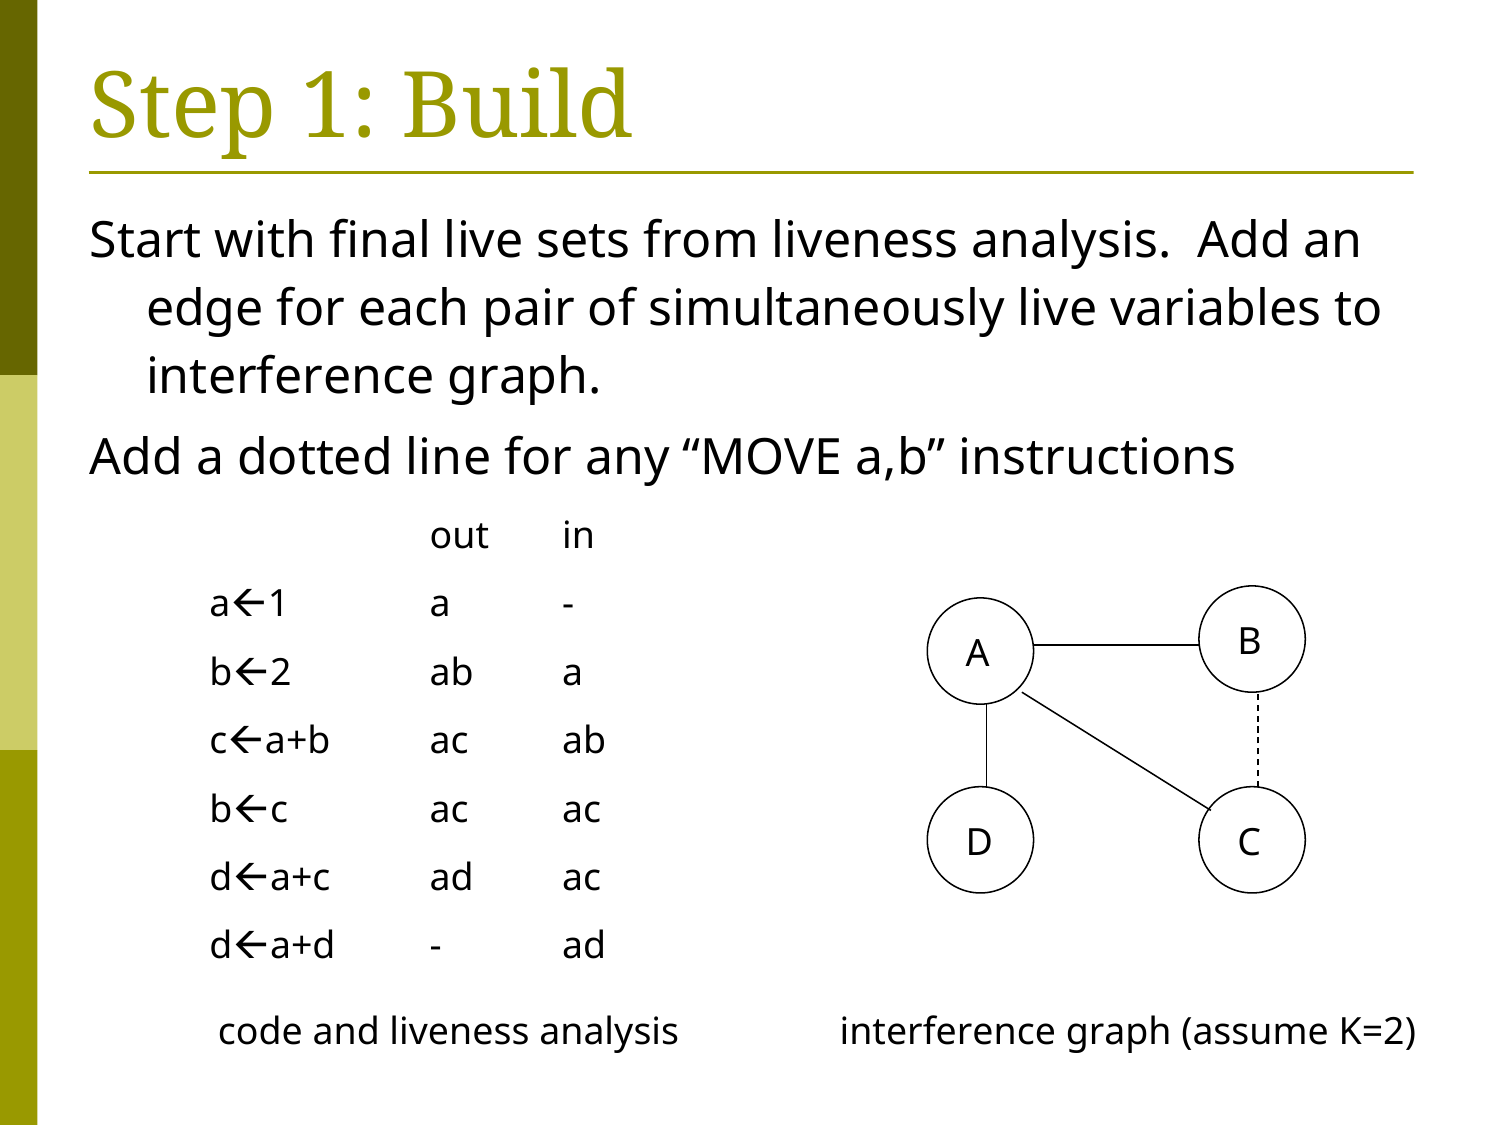

# Step 1: Build
Start with final live sets from liveness analysis. Add an edge for each pair of simultaneously live variables to interference graph.
Add a dotted line for any “MOVE a,b” instructions
	out	in
a1	a	-
b2	ab	a
ca+b	ac	ab
bc	ac	ac
da+c	ad	ac
da+d	-	ad
B
A
D
C
code and liveness analysis
interference graph (assume K=2)